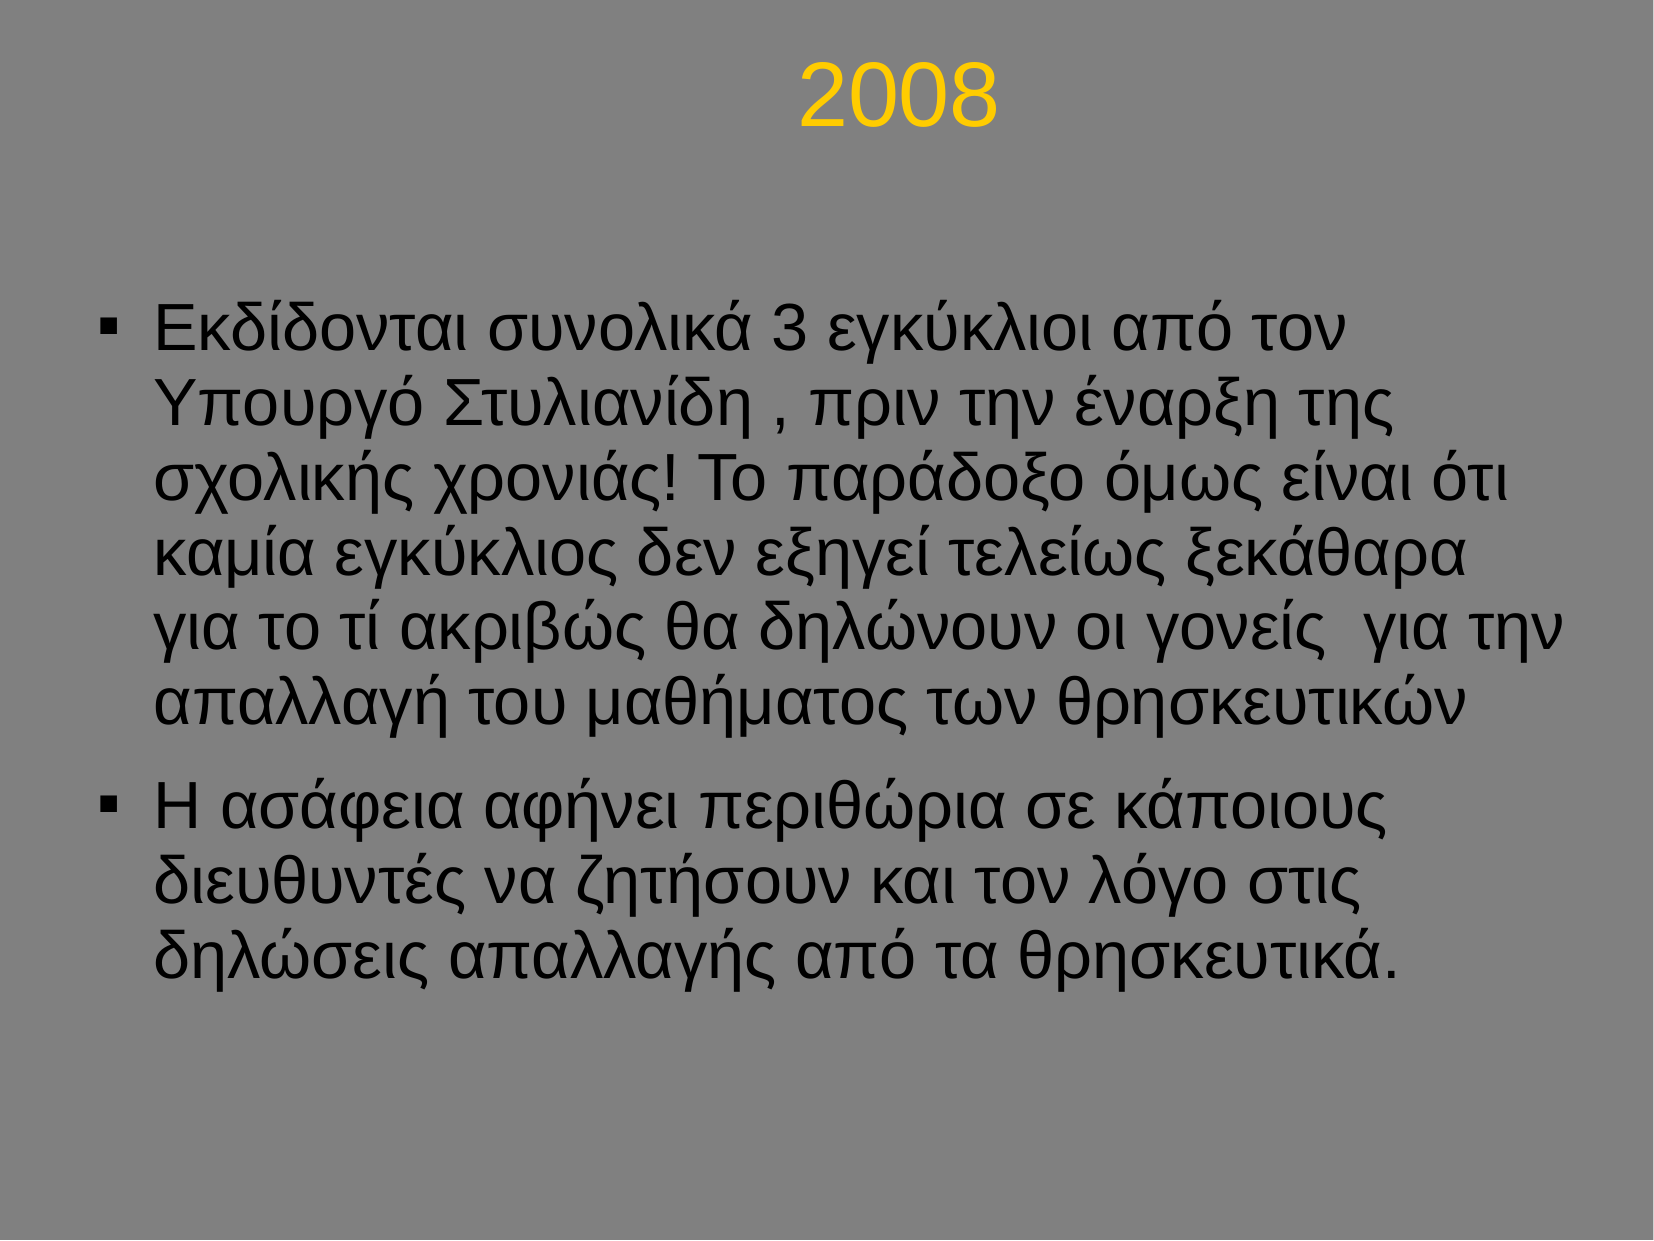

2008
# Εκδίδονται συνολικά 3 εγκύκλιοι από τον Υπουργό Στυλιανίδη , πριν την έναρξη της σχολικής χρονιάς! Το παράδοξο όμως είναι ότι καμία εγκύκλιος δεν εξηγεί τελείως ξεκάθαρα για το τί ακριβώς θα δηλώνουν οι γονείς για την απαλλαγή του μαθήματος των θρησκευτικών
Η ασάφεια αφήνει περιθώρια σε κάποιους διευθυντές να ζητήσουν και τον λόγο στις δηλώσεις απαλλαγής από τα θρησκευτικά.